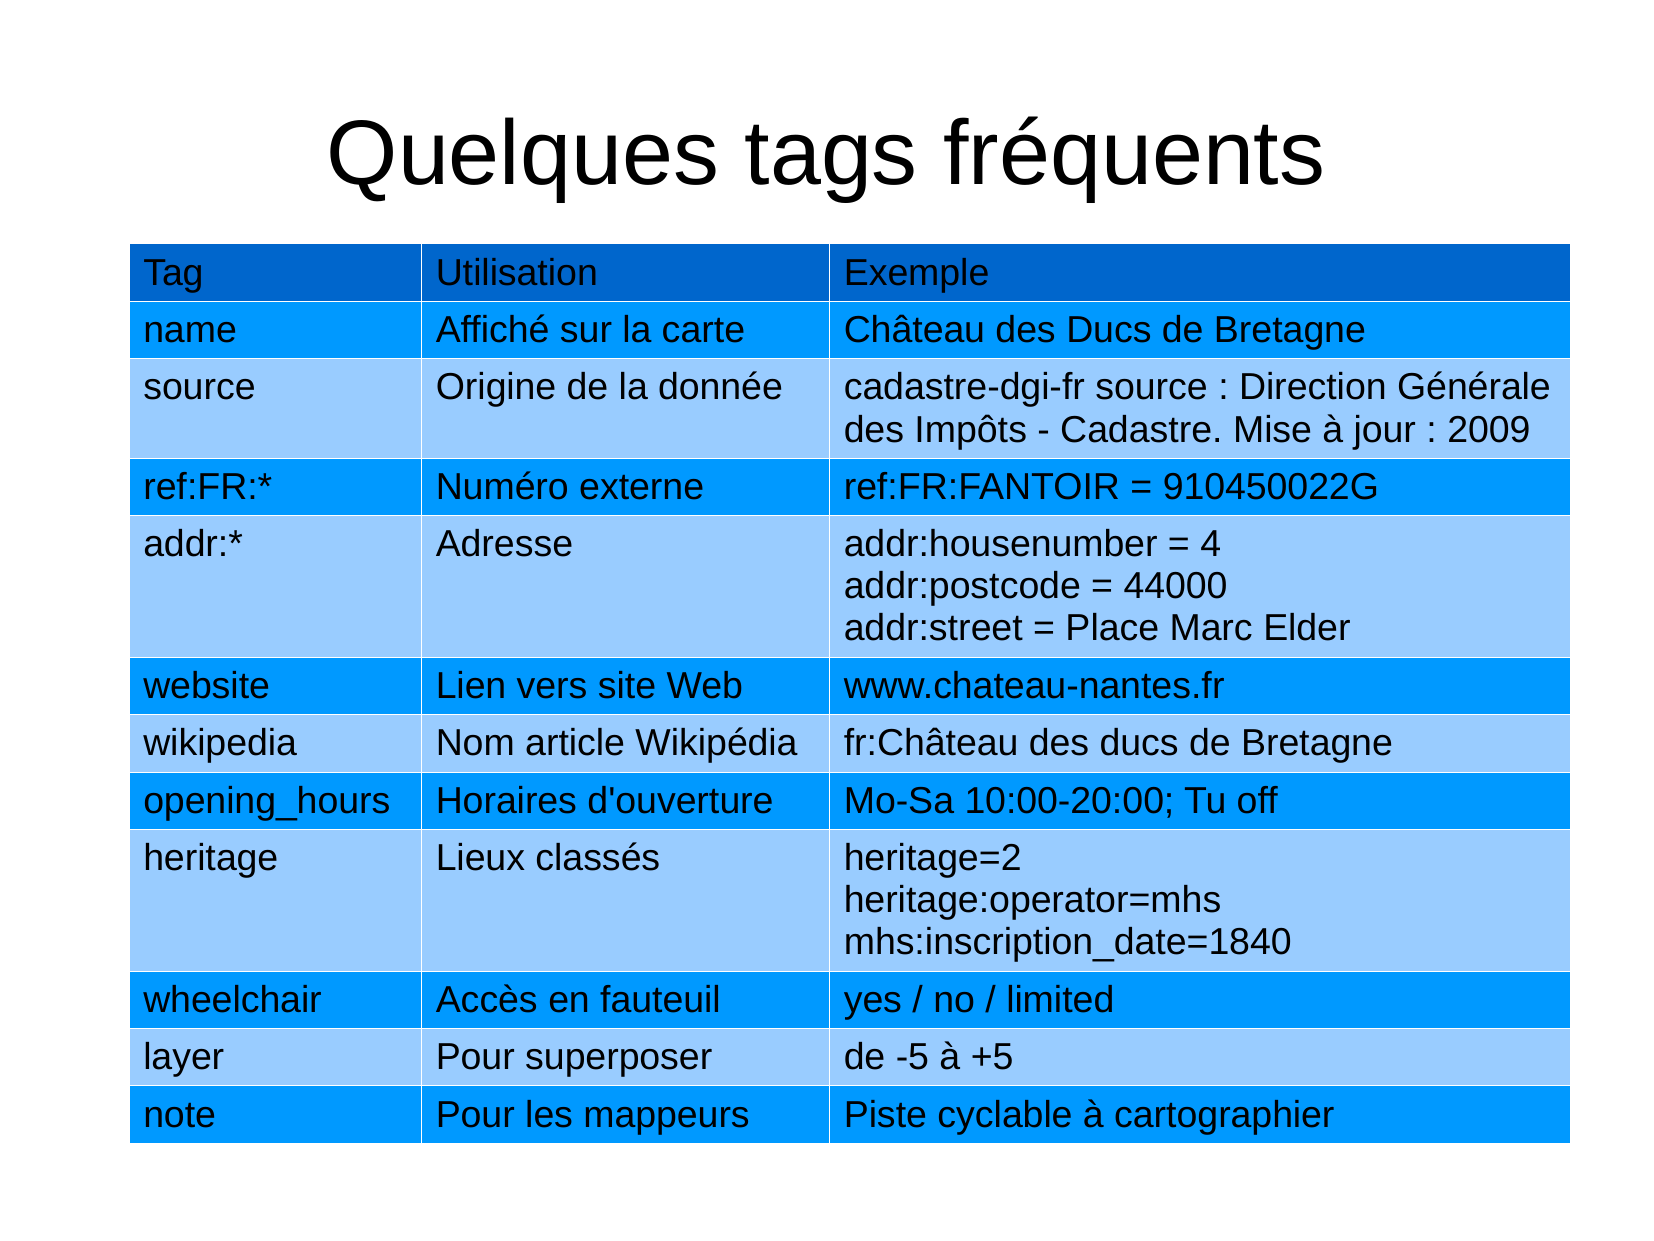

# Quelques tags fréquents
| Tag | Utilisation | Exemple |
| --- | --- | --- |
| name | Affiché sur la carte | Château des Ducs de Bretagne |
| source | Origine de la donnée | cadastre-dgi-fr source : Direction Générale des Impôts - Cadastre. Mise à jour : 2009 |
| ref:FR:\* | Numéro externe | ref:FR:FANTOIR = 910450022G |
| addr:\* | Adresse | addr:housenumber = 4 addr:postcode = 44000 addr:street = Place Marc Elder |
| website | Lien vers site Web | www.chateau-nantes.fr |
| wikipedia | Nom article Wikipédia | fr:Château des ducs de Bretagne |
| opening\_hours | Horaires d'ouverture | Mo-Sa 10:00-20:00; Tu off |
| heritage | Lieux classés | heritage=2 heritage:operator=mhs mhs:inscription\_date=1840 |
| wheelchair | Accès en fauteuil | yes / no / limited |
| layer | Pour superposer | de -5 à +5 |
| note | Pour les mappeurs | Piste cyclable à cartographier |